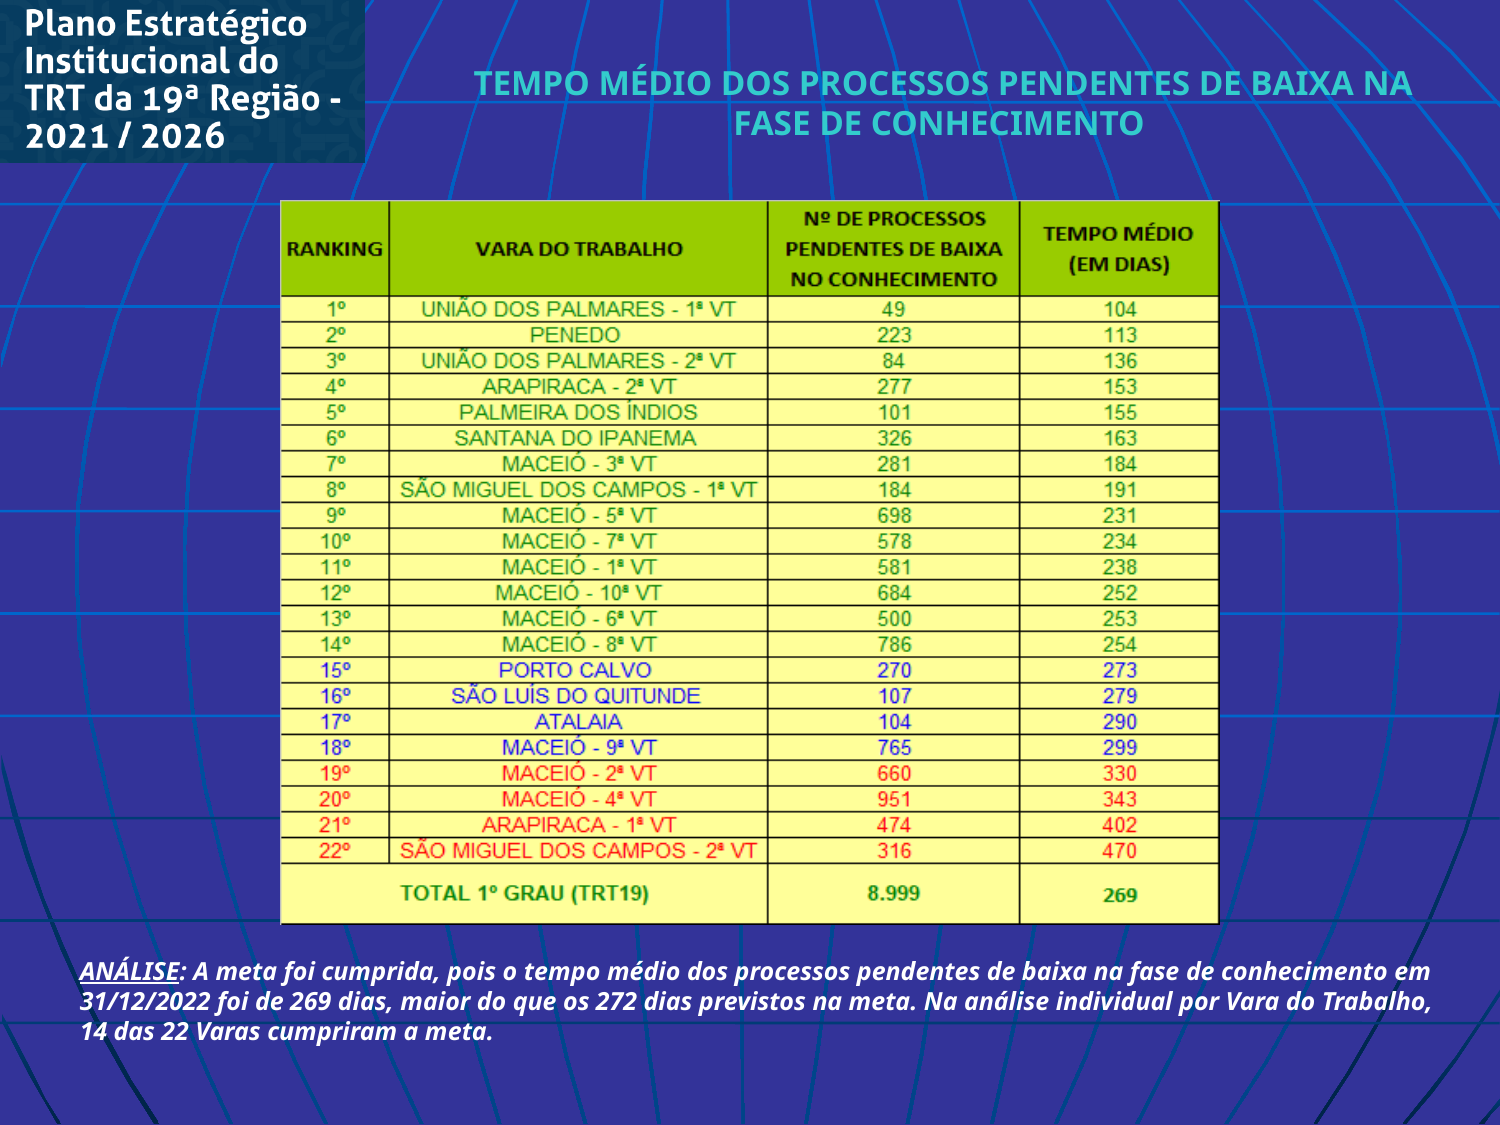

TEMPO MÉDIO DOS PROCESSOS PENDENTES DE BAIXA NA FASE DE CONHECIMENTO
ANÁLISE: A meta foi cumprida, pois o tempo médio dos processos pendentes de baixa na fase de conhecimento em 31/12/2022 foi de 269 dias, maior do que os 272 dias previstos na meta. Na análise individual por Vara do Trabalho, 14 das 22 Varas cumpriram a meta.